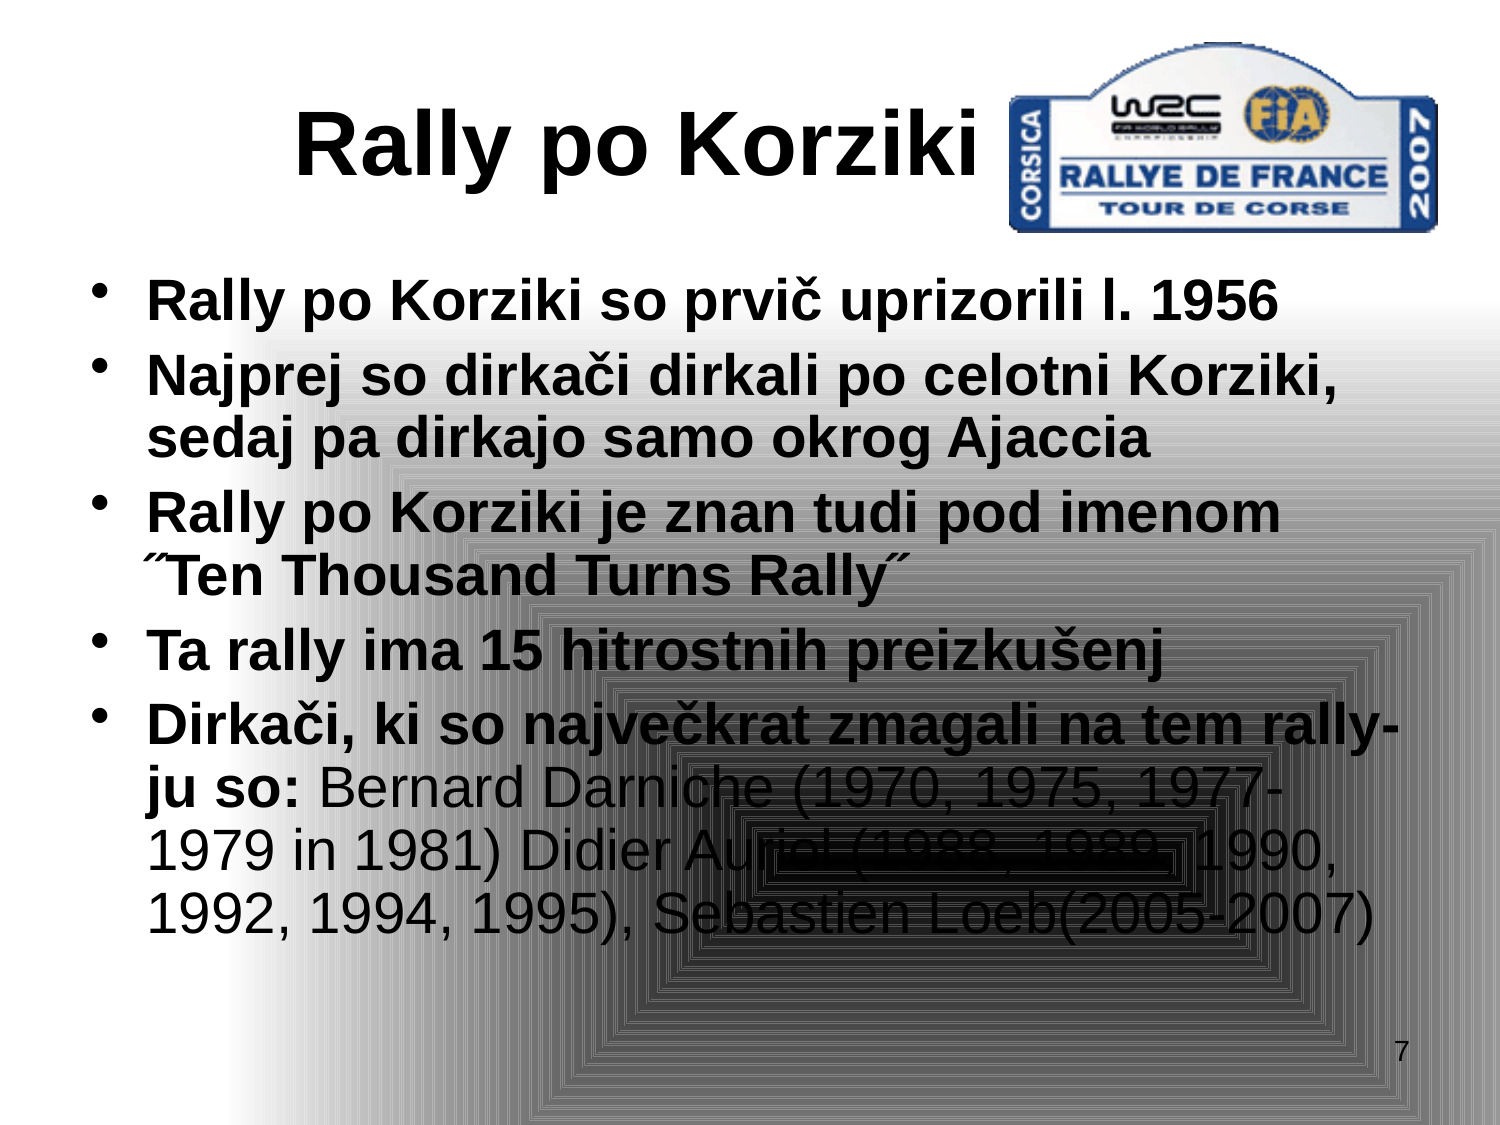

# Rally po Korziki
Rally po Korziki so prvič uprizorili l. 1956
Najprej so dirkači dirkali po celotni Korziki, sedaj pa dirkajo samo okrog Ajaccia
Rally po Korziki je znan tudi pod imenom ˝Ten Thousand Turns Rally˝
Ta rally ima 15 hitrostnih preizkušenj
Dirkači, ki so največkrat zmagali na tem rally-ju so: Bernard Darniche (1970, 1975, 1977-1979 in 1981) Didier Auriol (1988, 1989, 1990, 1992, 1994, 1995), Sebastien Loeb(2005-2007)